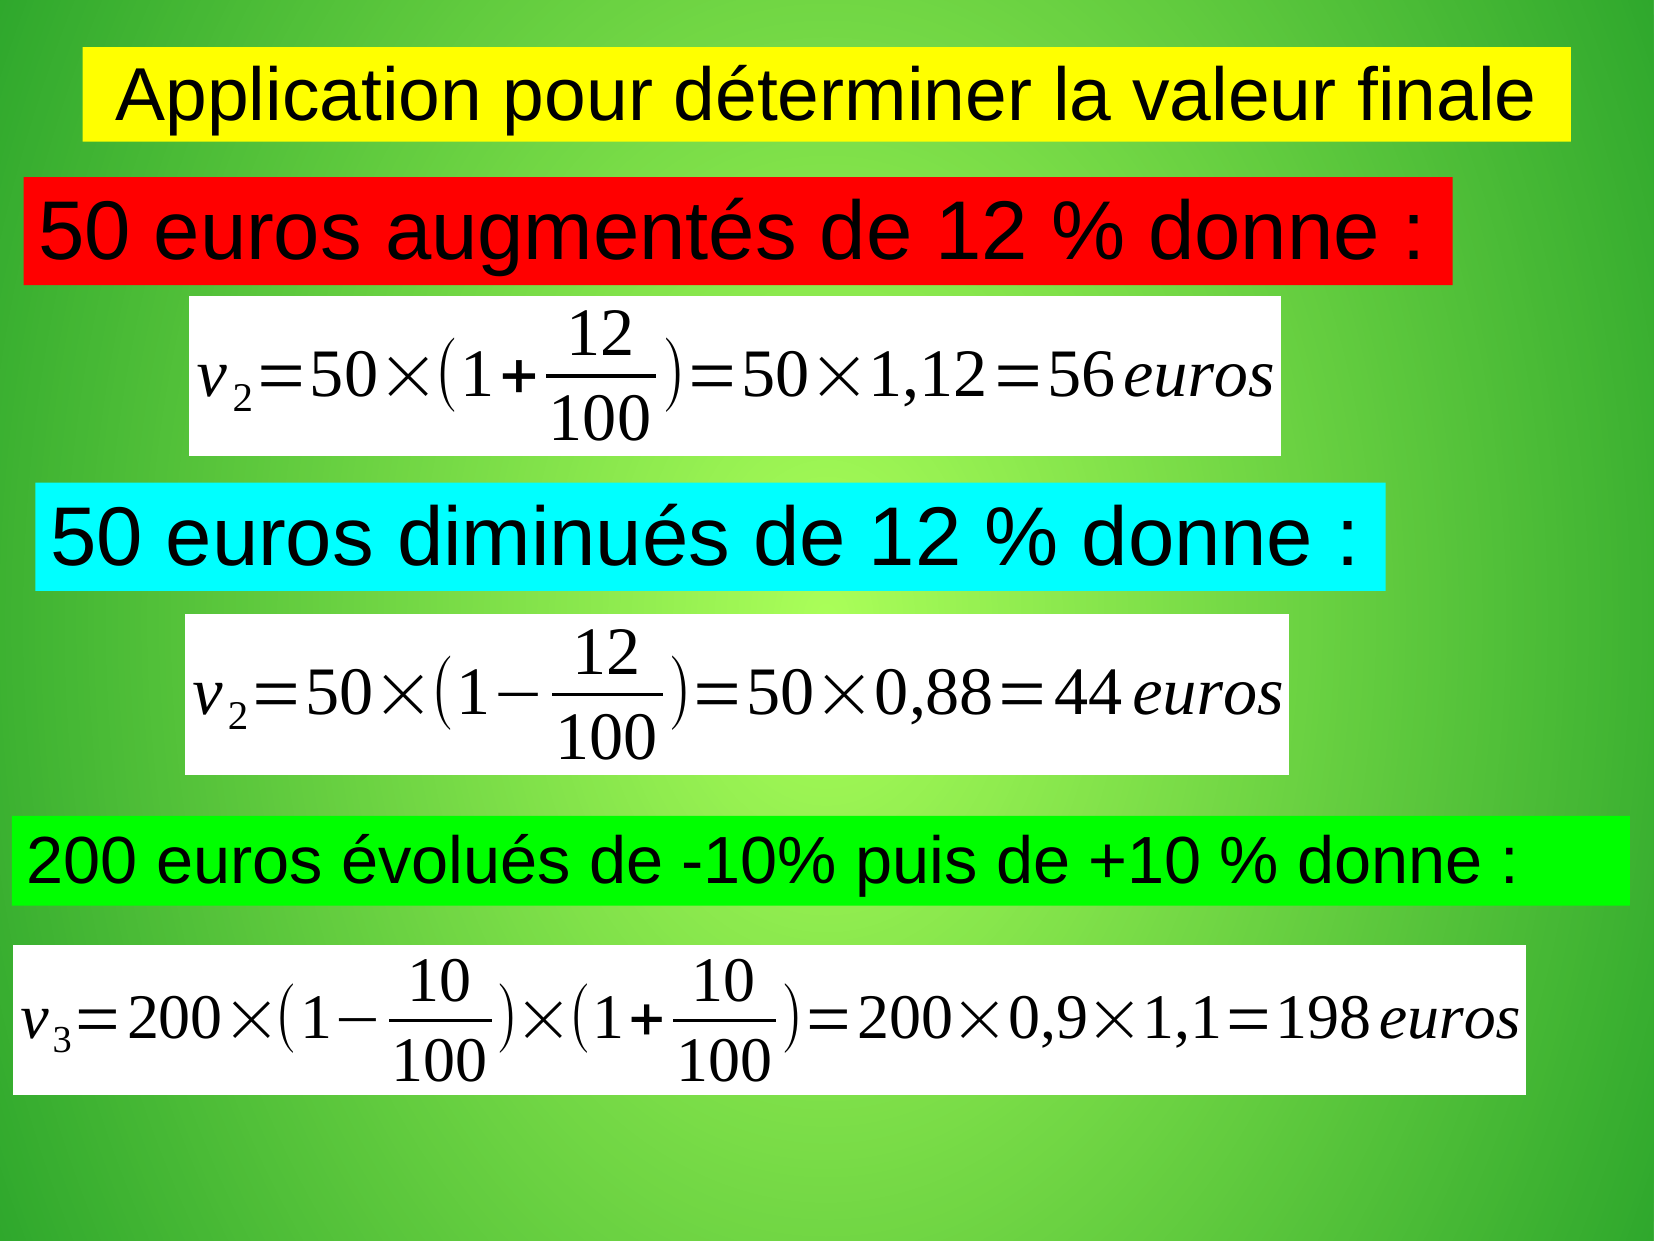

# Application pour déterminer la valeur finale
50 euros augmentés de 12 % donne :
50 euros diminués de 12 % donne :
200 euros évolués de -10% puis de +10 % donne :